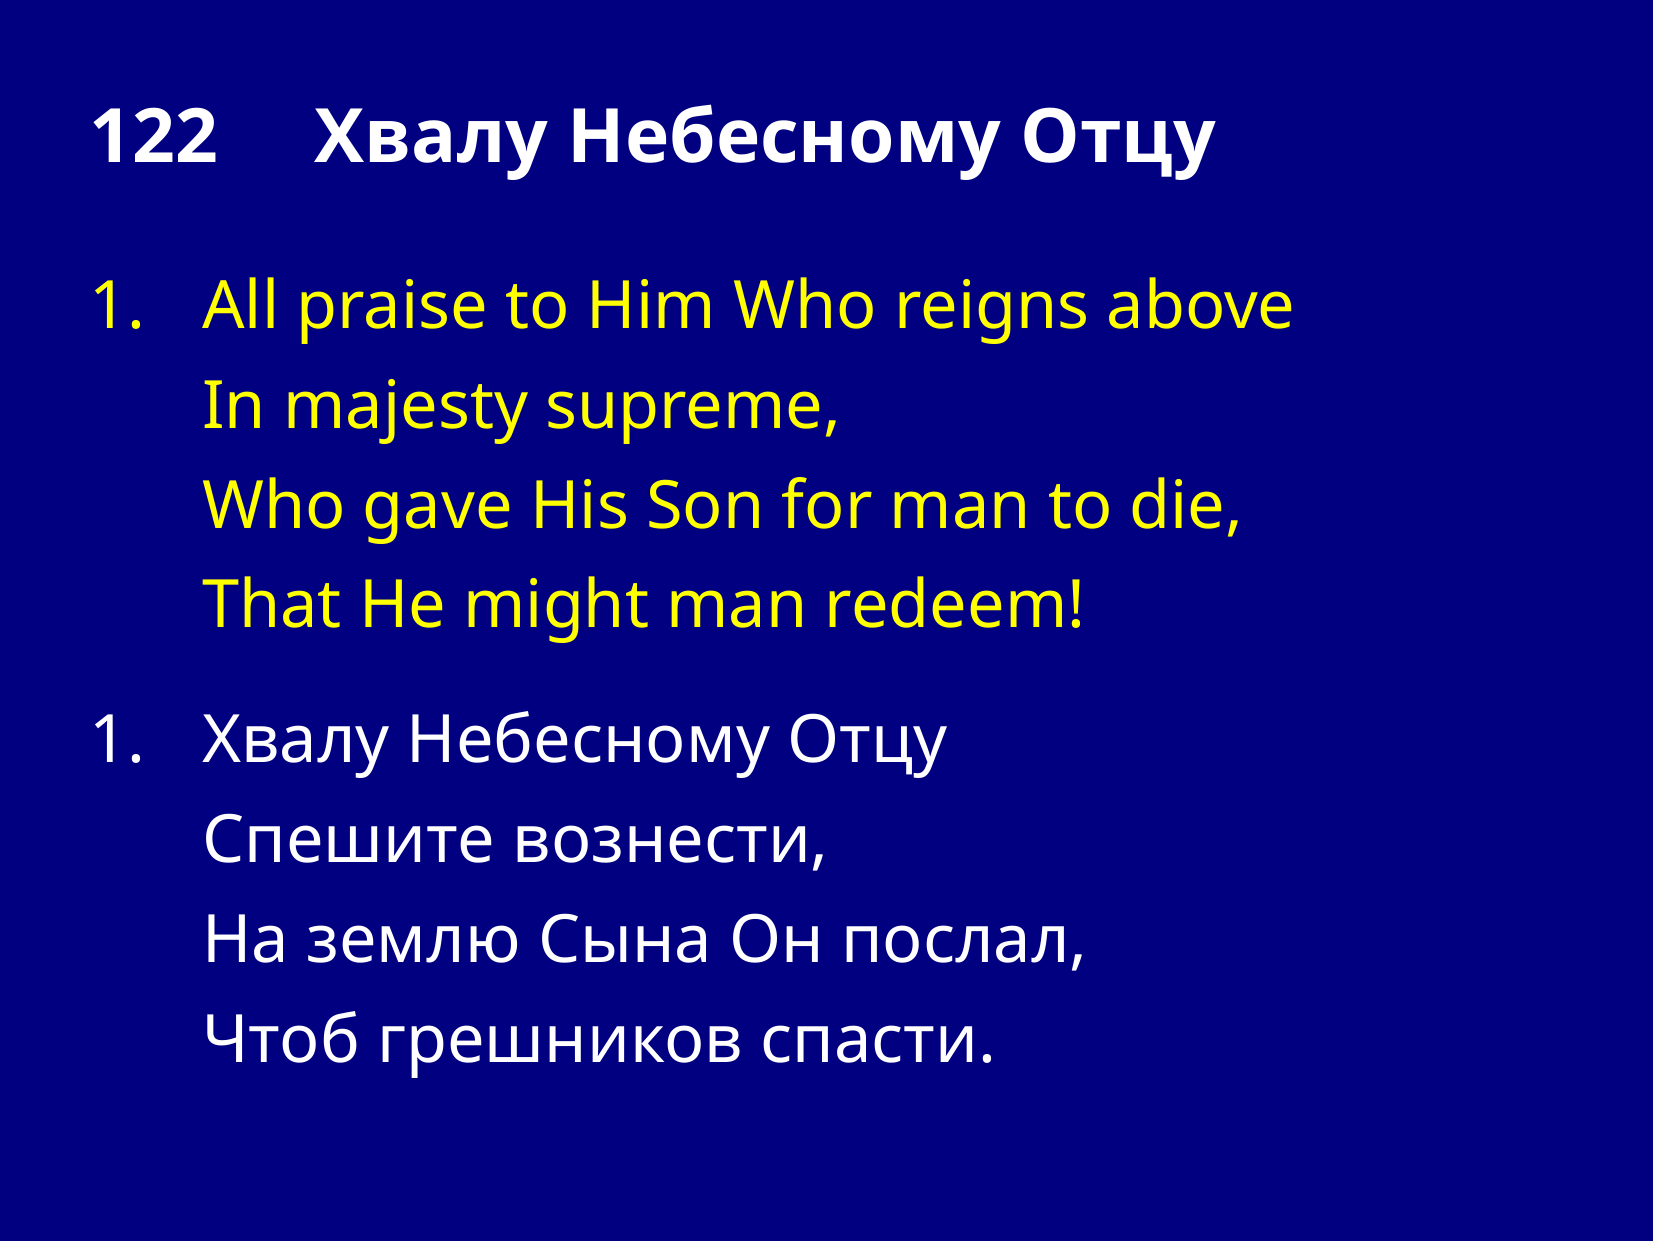

122	Хвалу Небесному Отцу
1.	All praise to Him Who reigns above
	In majesty supreme,
	Who gave His Son for man to die,
	That He might man redeem!
1.	Хвалу Небесному Отцу
	Спешите вознести,
	На землю Сына Он послал,
	Чтоб грешников спасти.